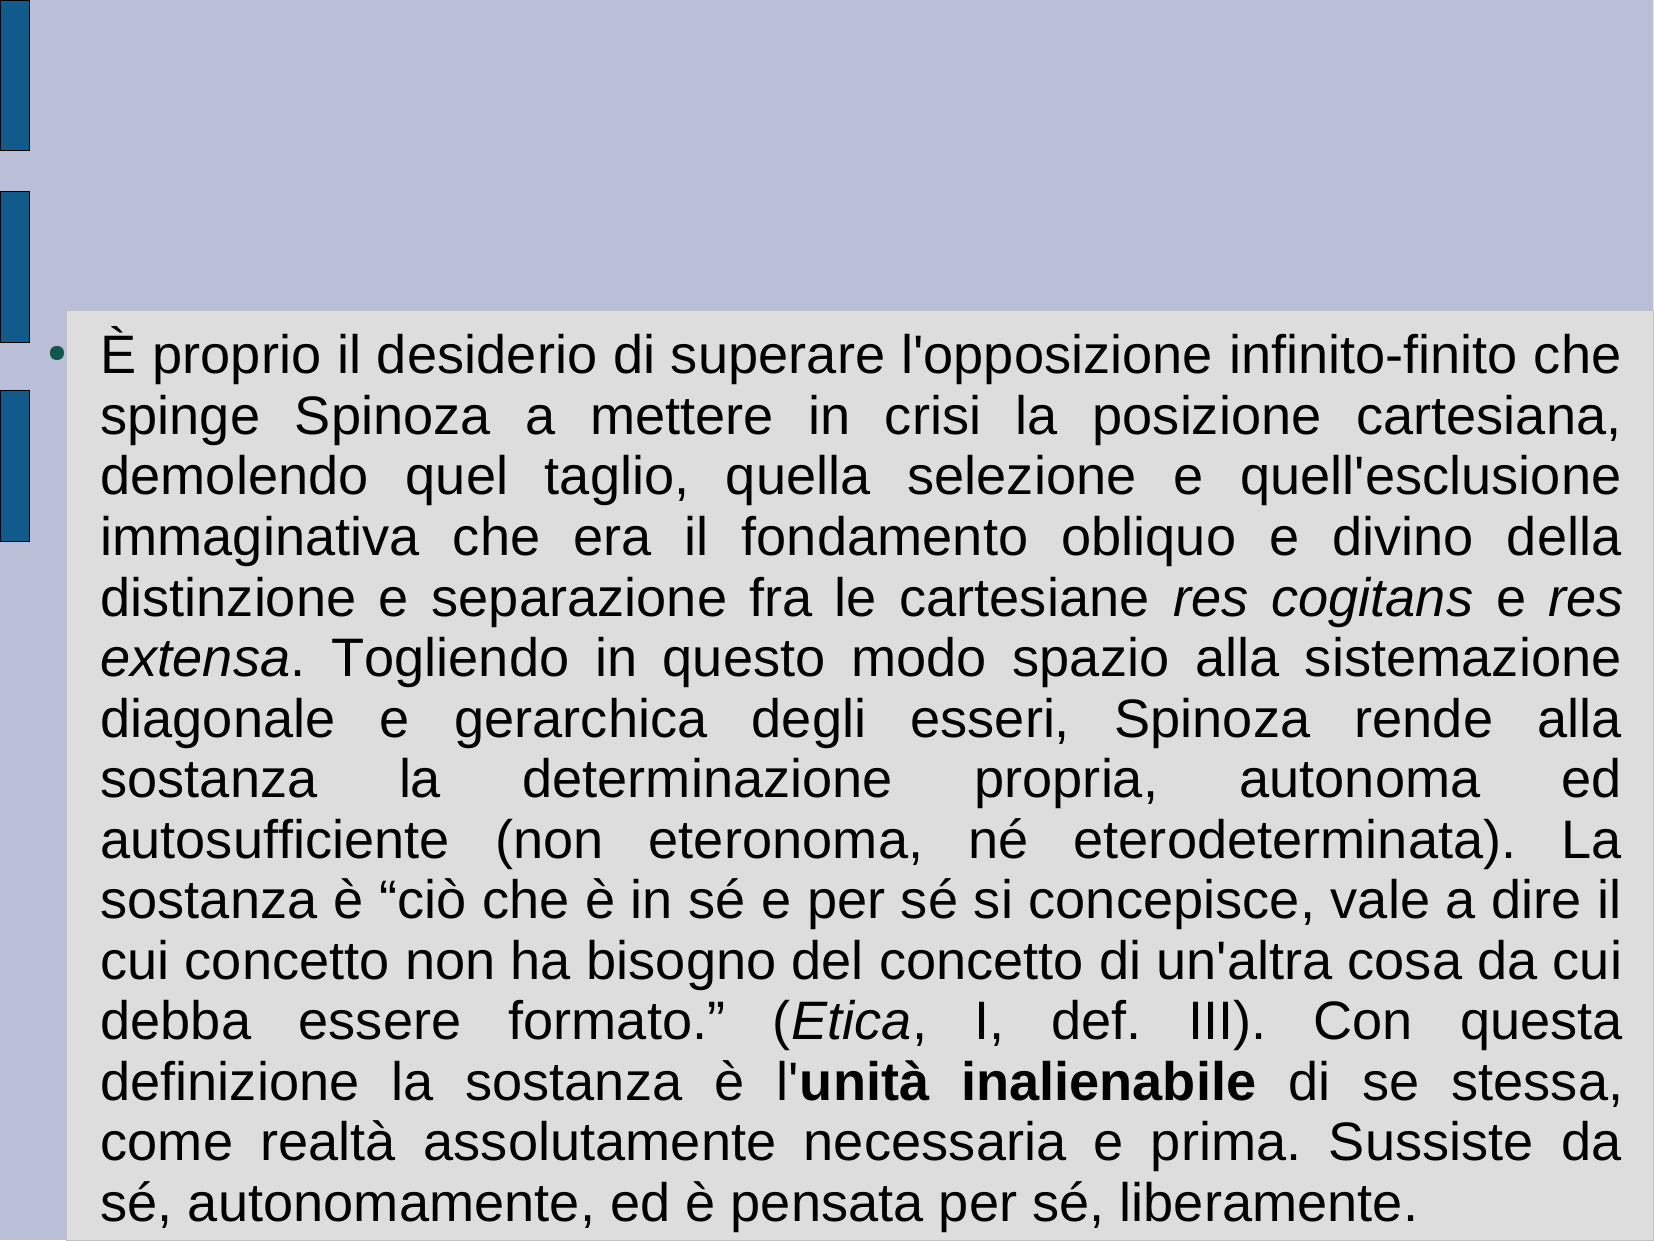

#
È proprio il desiderio di superare l'opposizione infinito-finito che spinge Spinoza a mettere in crisi la posizione cartesiana, demolendo quel taglio, quella selezione e quell'esclusione immaginativa che era il fondamento obliquo e divino della distinzione e separazione fra le cartesiane res cogitans e res extensa. Togliendo in questo modo spazio alla sistemazione diagonale e gerarchica degli esseri, Spinoza rende alla sostanza la determinazione propria, autonoma ed autosufficiente (non eteronoma, né eterodeterminata). La sostanza è “ciò che è in sé e per sé si concepisce, vale a dire il cui concetto non ha bisogno del concetto di un'altra cosa da cui debba essere formato.” (Etica, I, def. III). Con questa definizione la sostanza è l'unità inalienabile di se stessa, come realtà assolutamente necessaria e prima. Sussiste da sé, autonomamente, ed è pensata per sé, liberamente.